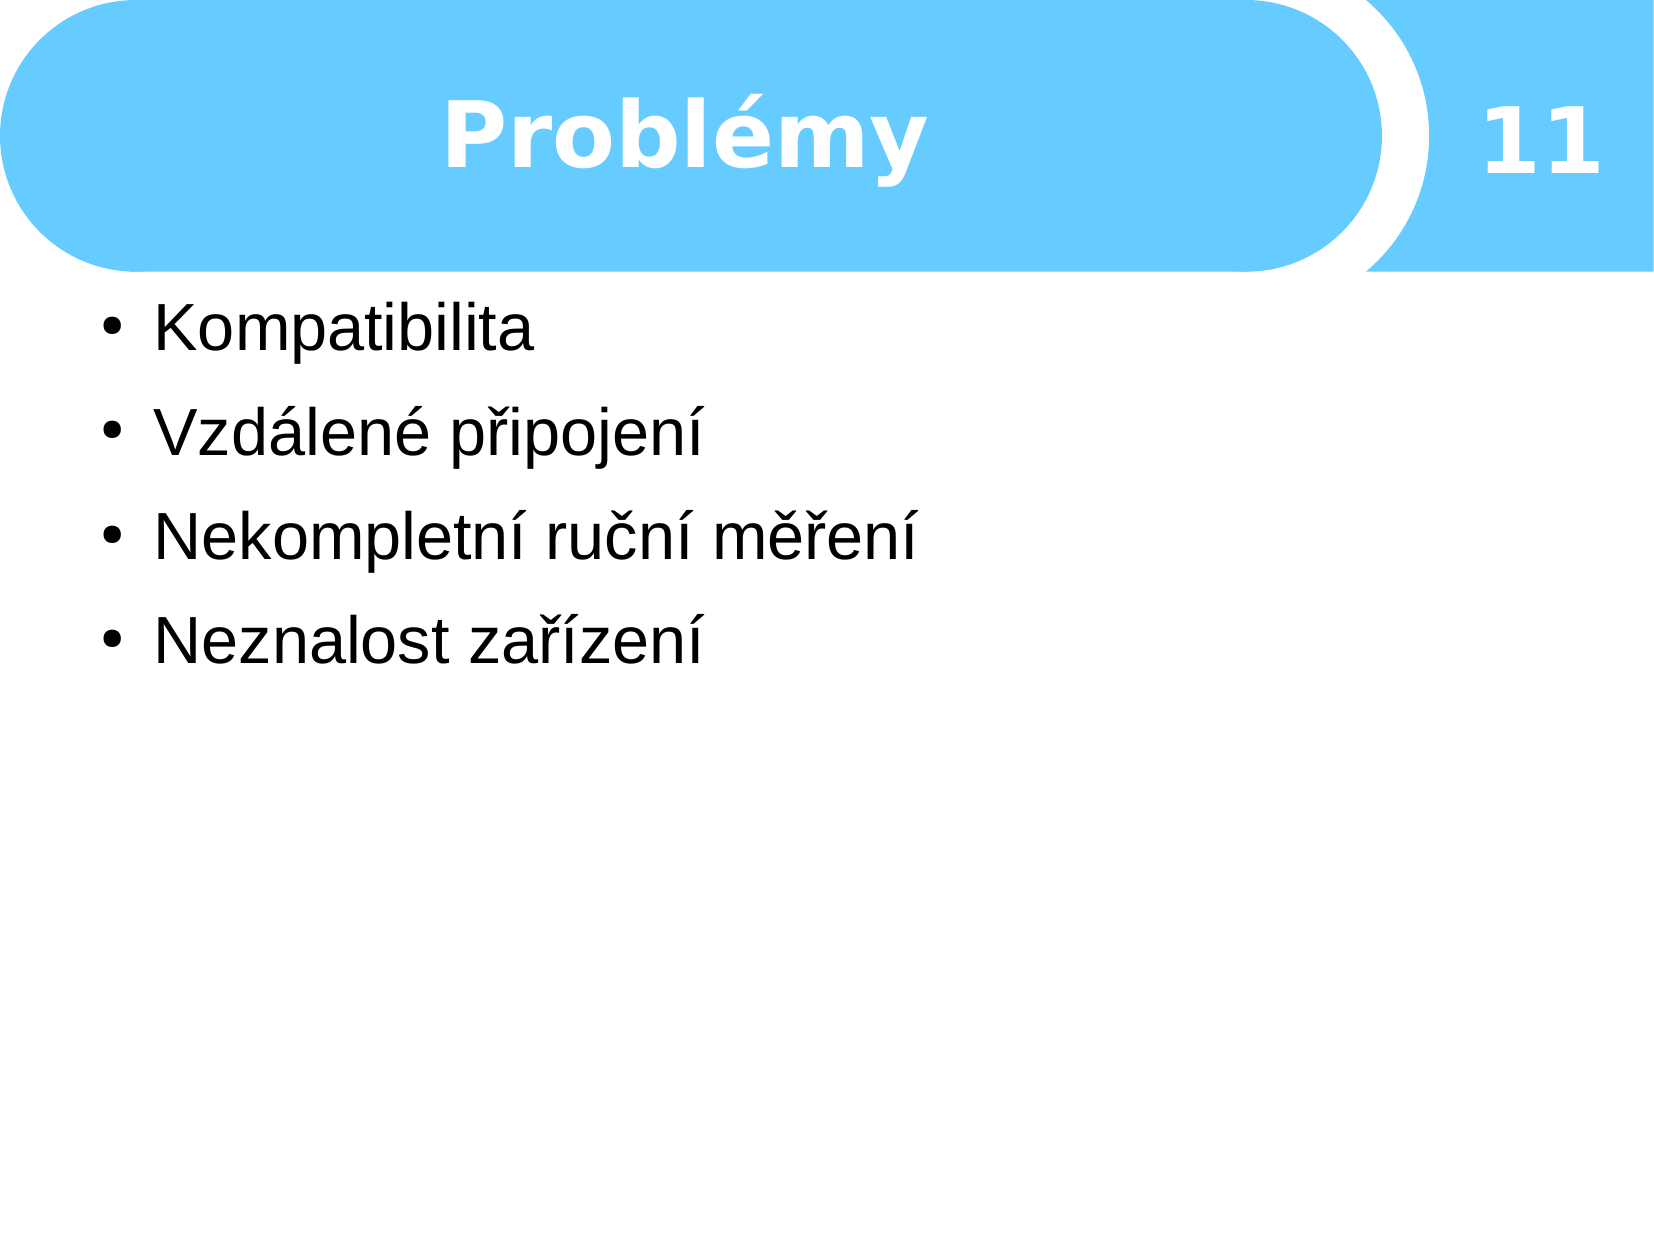

# Problémy
11
Kompatibilita
Vzdálené připojení
Nekompletní ruční měření
Neznalost zařízení